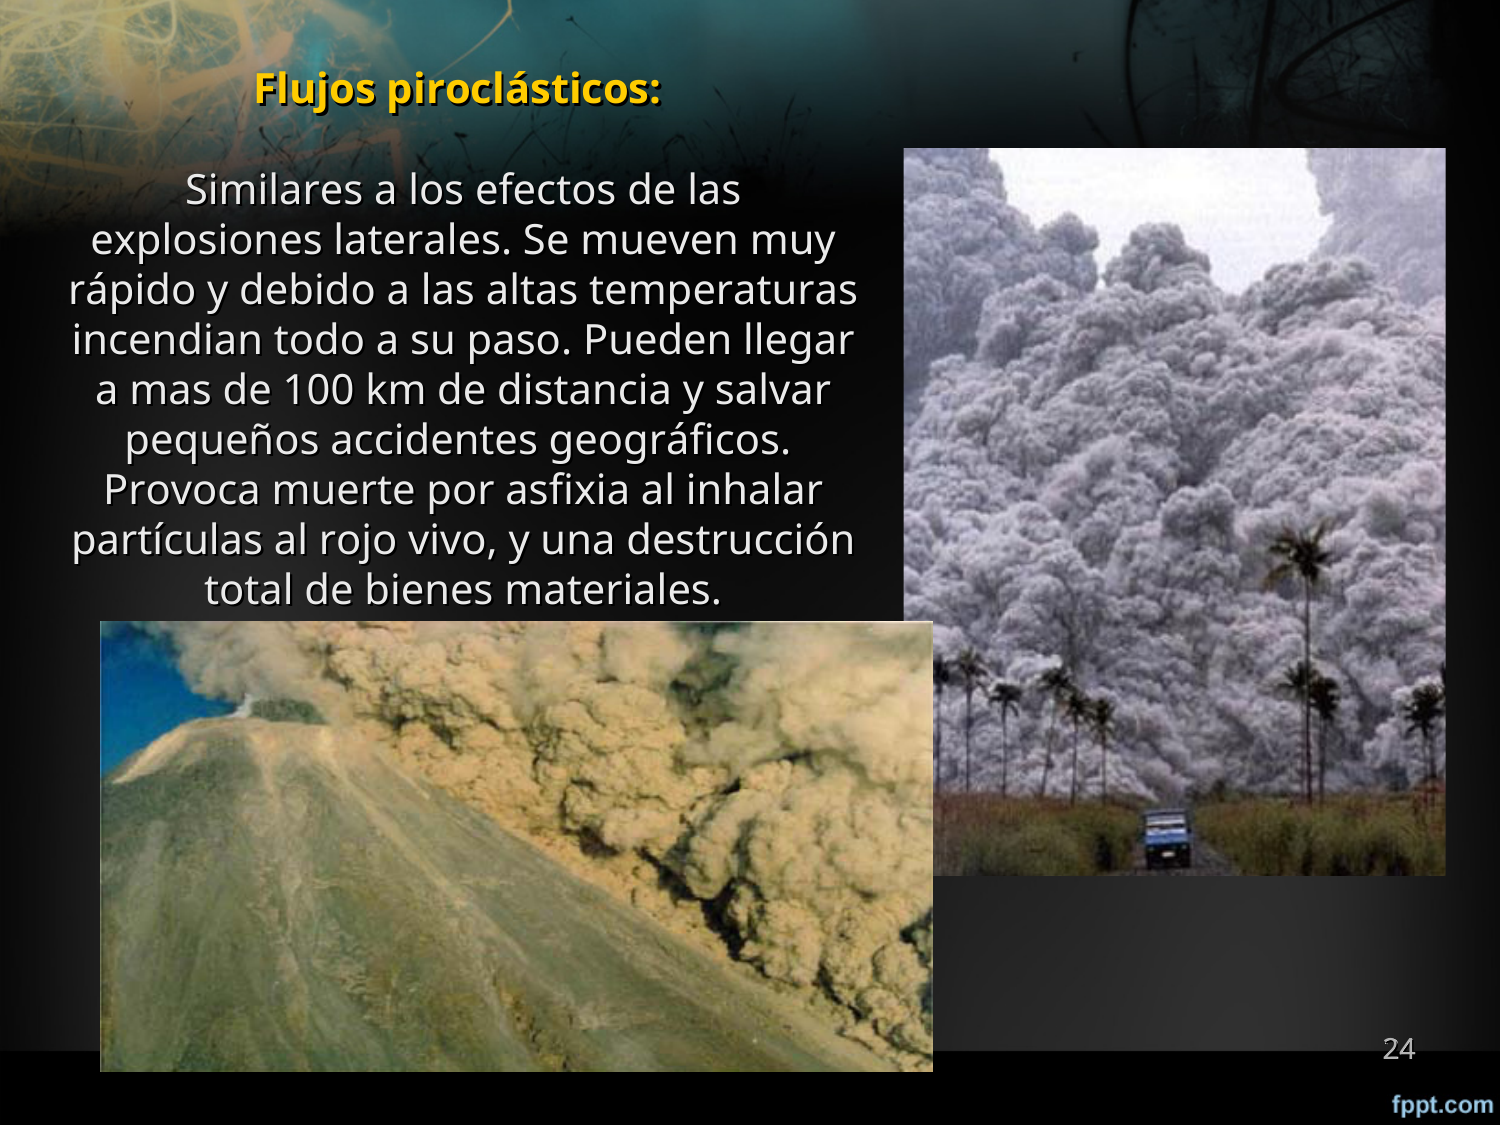

Flujos piroclásticos:
Similares a los efectos de las explosiones laterales. Se mueven muy rápido y debido a las altas temperaturas incendian todo a su paso. Pueden llegar a mas de 100 km de distancia y salvar pequeños accidentes geográficos.
Provoca muerte por asfixia al inhalar partículas al rojo vivo, y una destrucción total de bienes materiales.
Riesgos geológicos internos
Riesgos geológicos internos